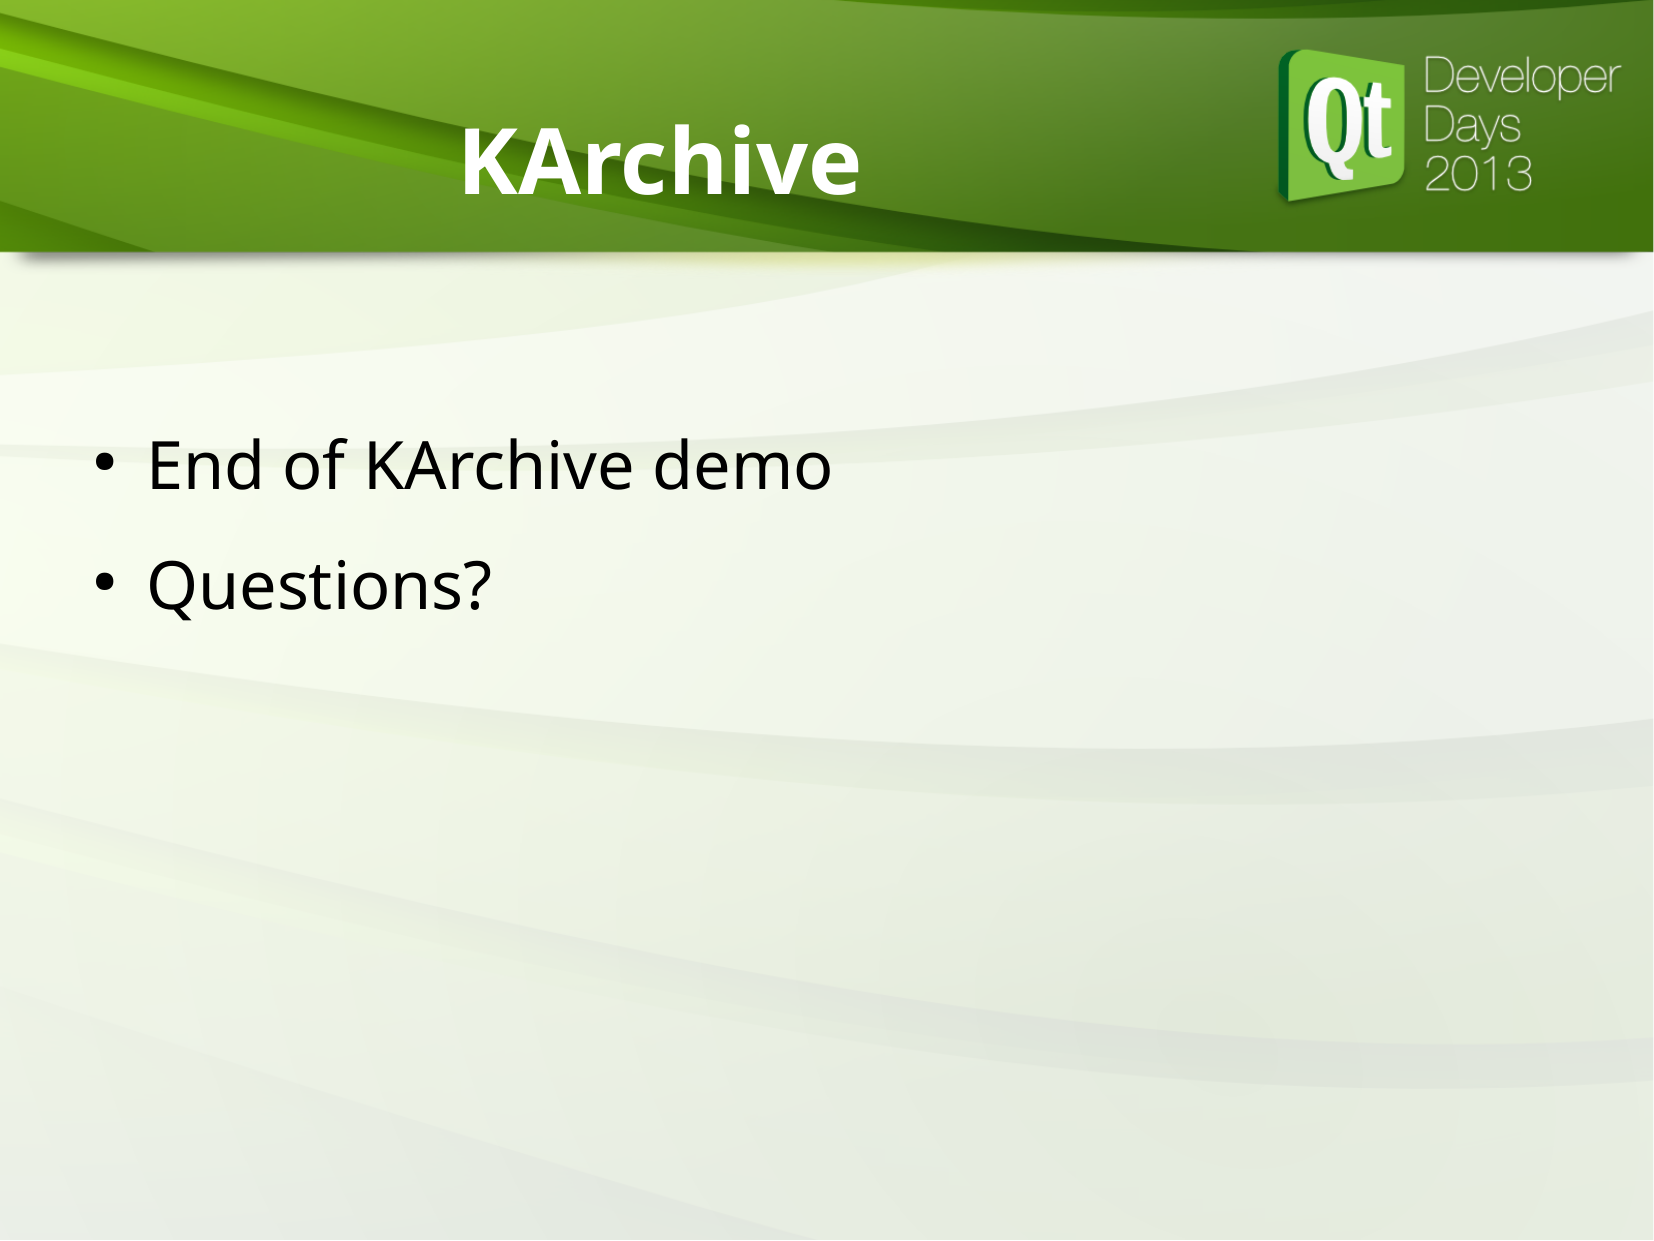

# KArchive
End of KArchive demo
Questions?